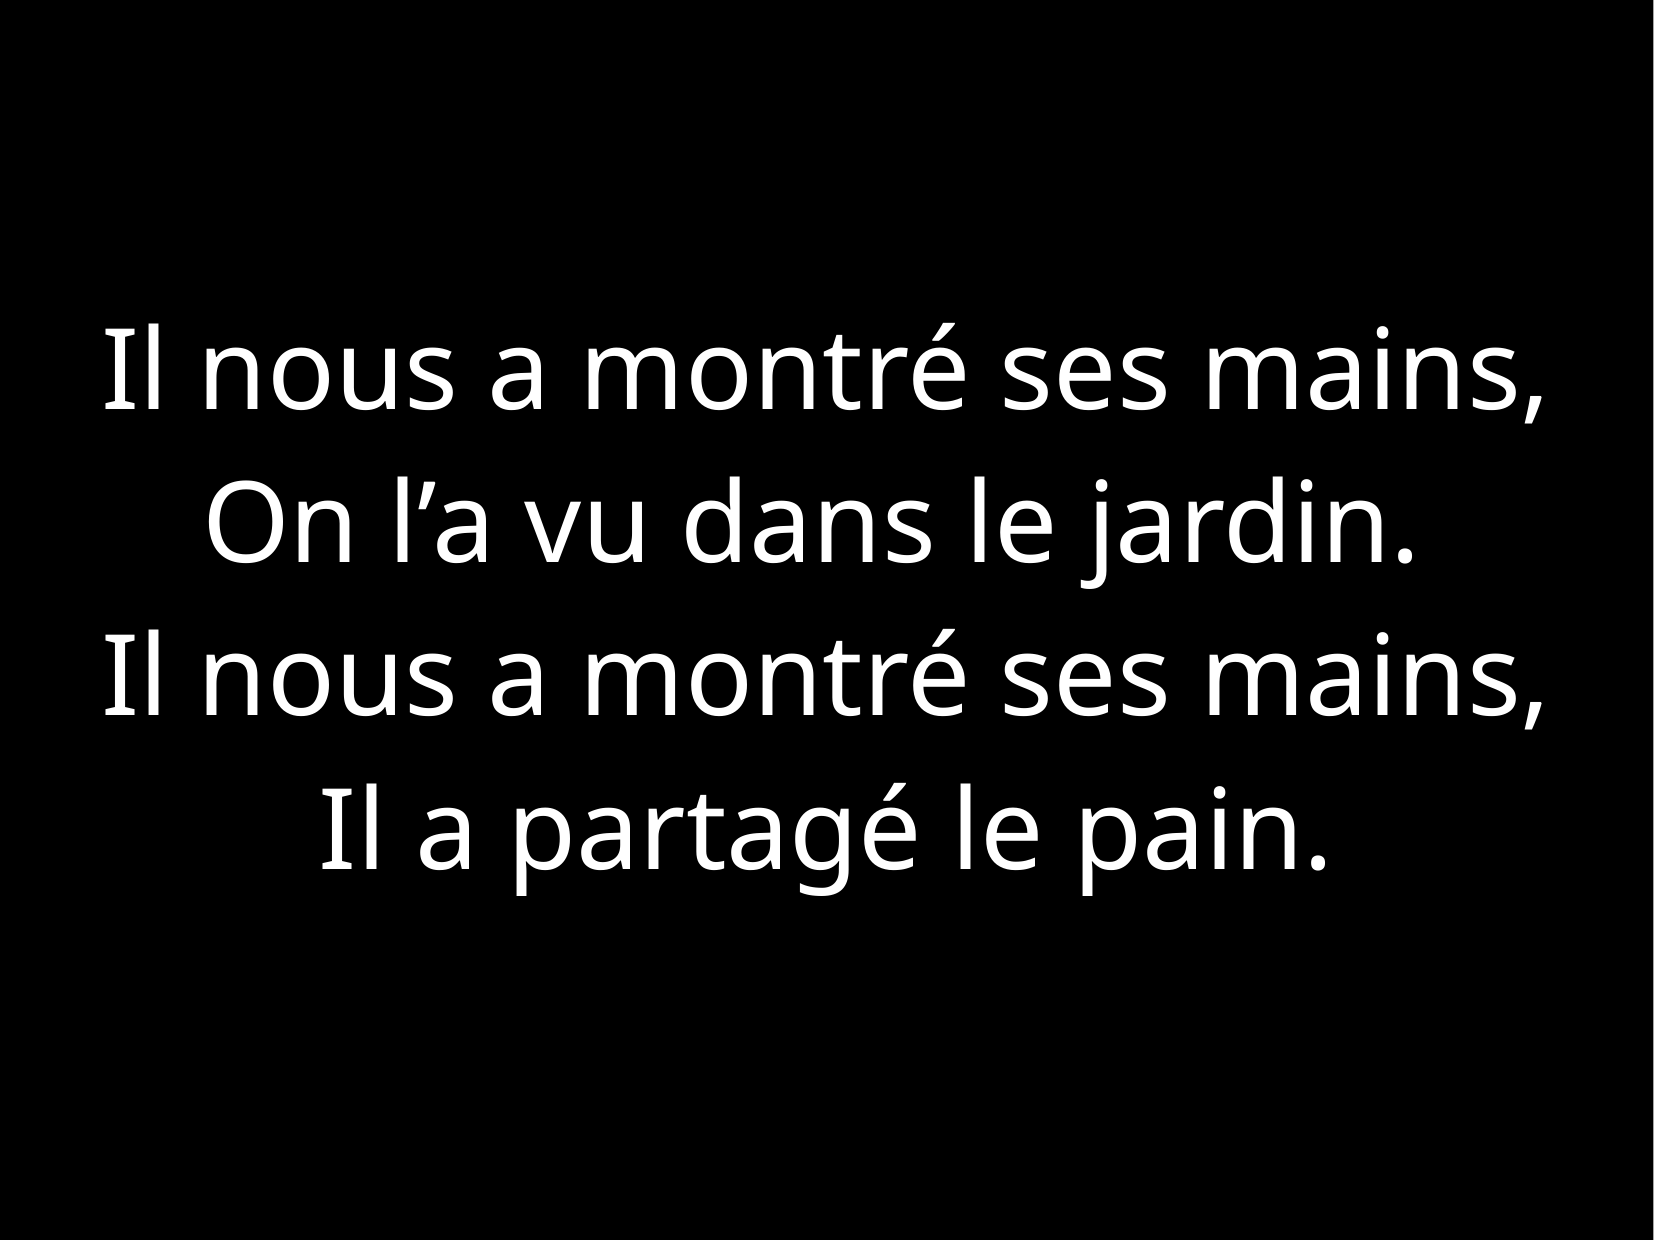

# Il nous a montré ses mains, On l’a vu dans le jardin.
Il nous a montré ses mains, Il a partagé le pain.